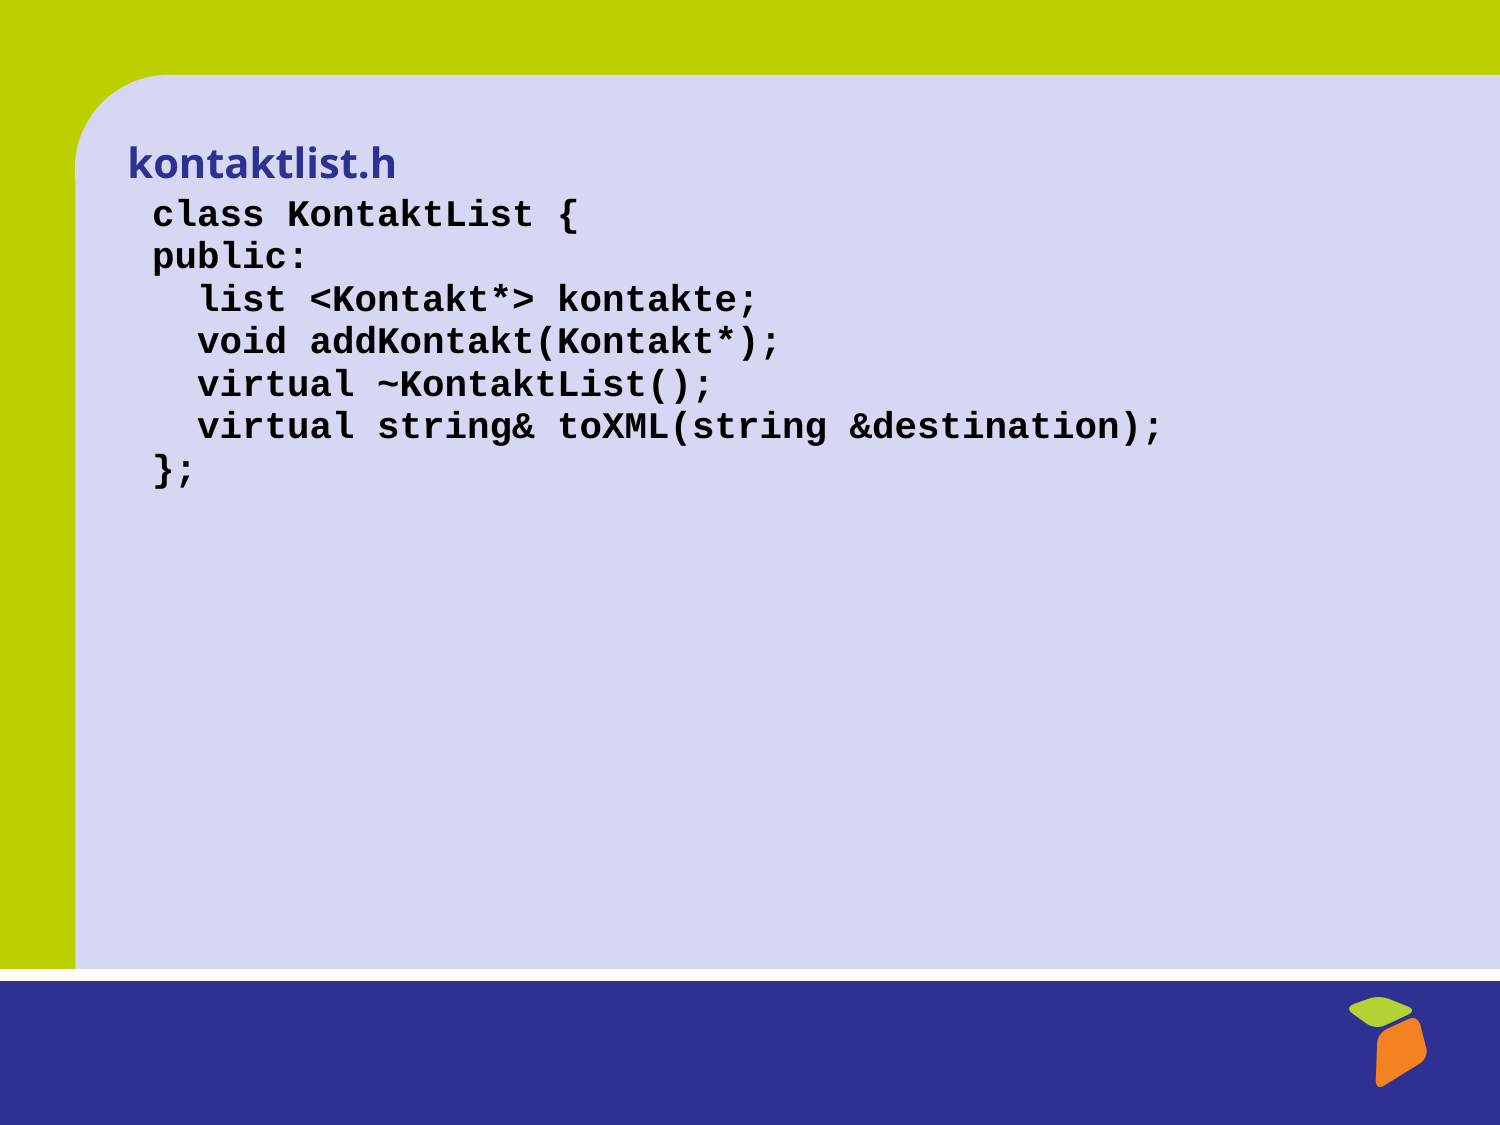

# kontaktlist.h
class KontaktList {
public:
 list <Kontakt*> kontakte;
 void addKontakt(Kontakt*);
 virtual ~KontaktList();
 virtual string& toXML(string &destination);
};